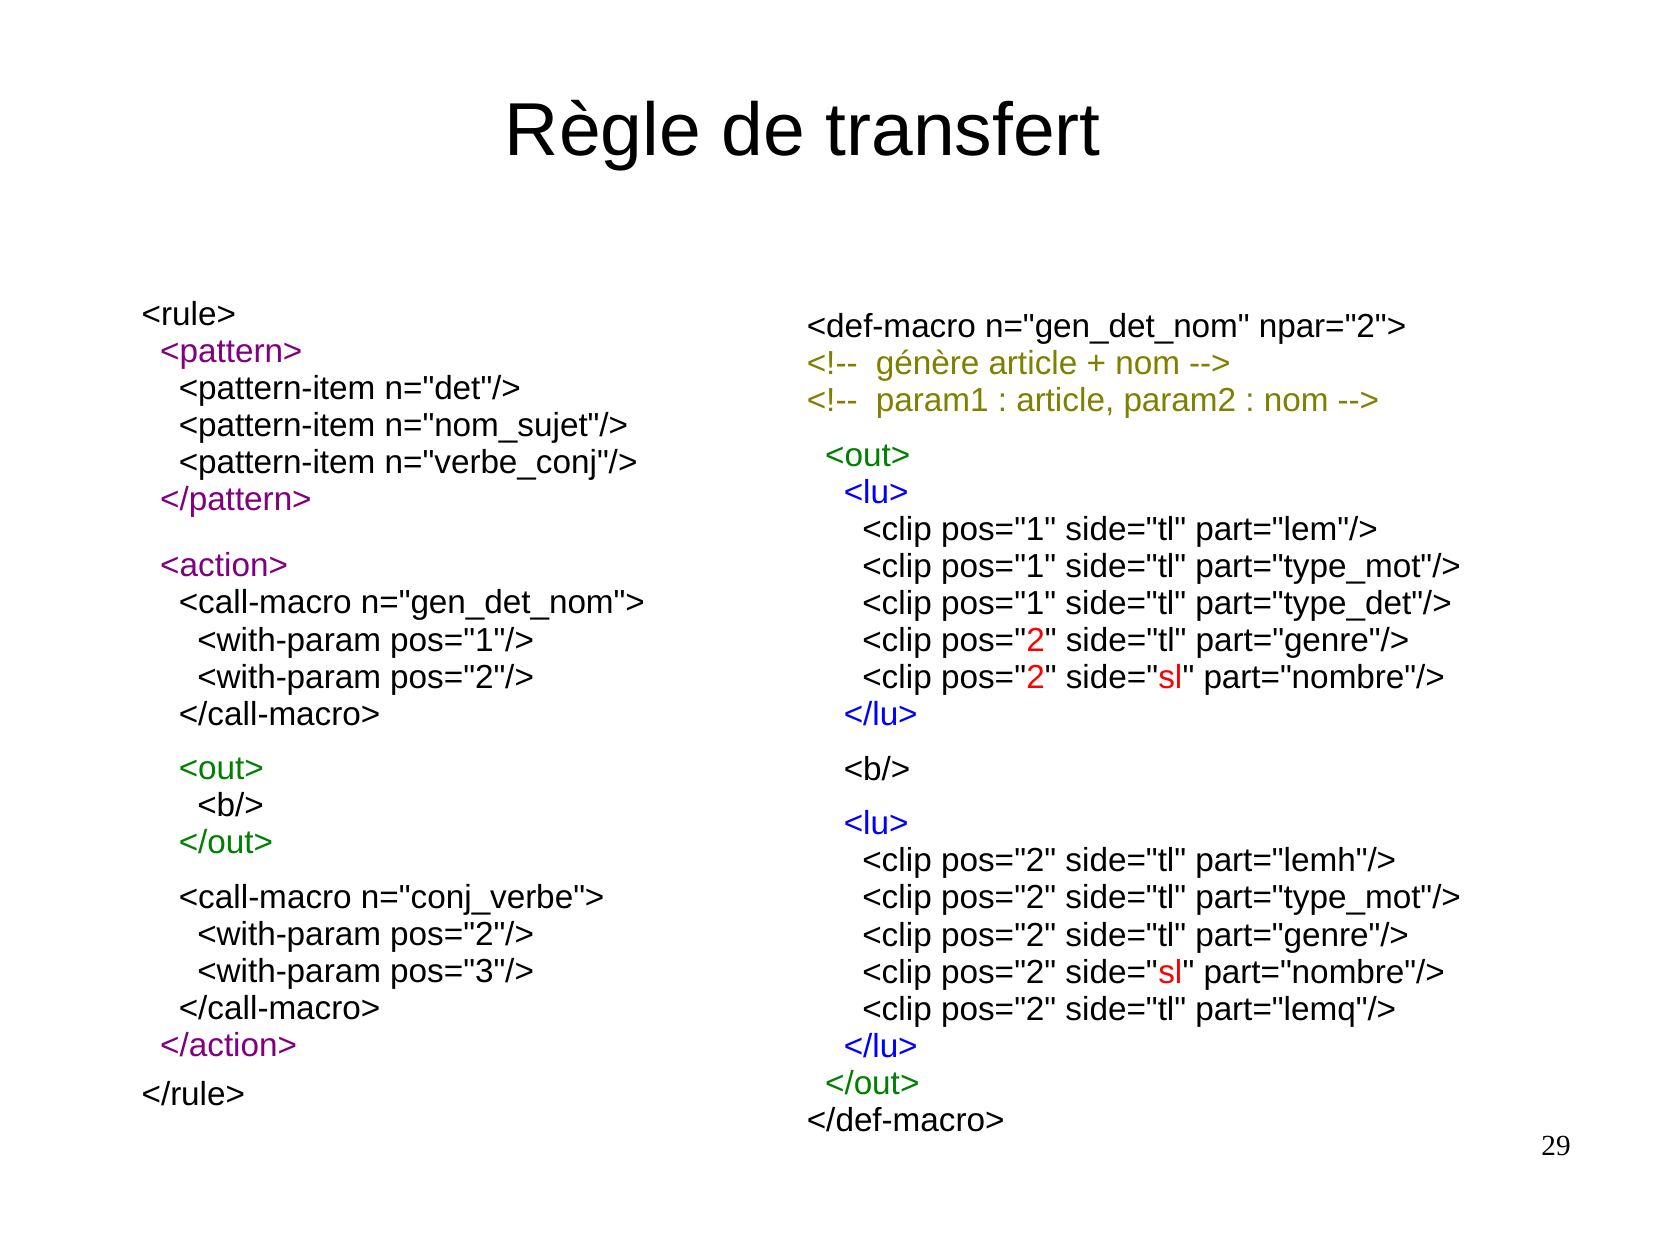

Règle de transfert
# <rule>
 <pattern>
 <pattern-item n="det"/>
 <pattern-item n="nom_sujet"/>
 <pattern-item n="verbe_conj"/>
 </pattern>
 <action>
 <call-macro n="gen_det_nom">
 <with-param pos="1"/>
 <with-param pos="2"/>
 </call-macro>
 <out>
 <b/>
 </out>
 <call-macro n="conj_verbe">
 <with-param pos="2"/>
 <with-param pos="3"/>
 </call-macro>
 </action>
</rule>
<def-macro n="gen_det_nom" npar="2">
<!-- génère article + nom -->
<!-- param1 : article, param2 : nom -->
 <out>
 <lu>
 <clip pos="1" side="tl" part="lem"/>
 <clip pos="1" side="tl" part="type_mot"/>
 <clip pos="1" side="tl" part="type_det"/>
 <clip pos="2" side="tl" part="genre"/>
 <clip pos="2" side="sl" part="nombre"/>
 </lu>
 <b/>
 <lu>
 <clip pos="2" side="tl" part="lemh"/>
 <clip pos="2" side="tl" part="type_mot"/>
 <clip pos="2" side="tl" part="genre"/>
 <clip pos="2" side="sl" part="nombre"/>
 <clip pos="2" side="tl" part="lemq"/>
 </lu>
 </out>
</def-macro>
29